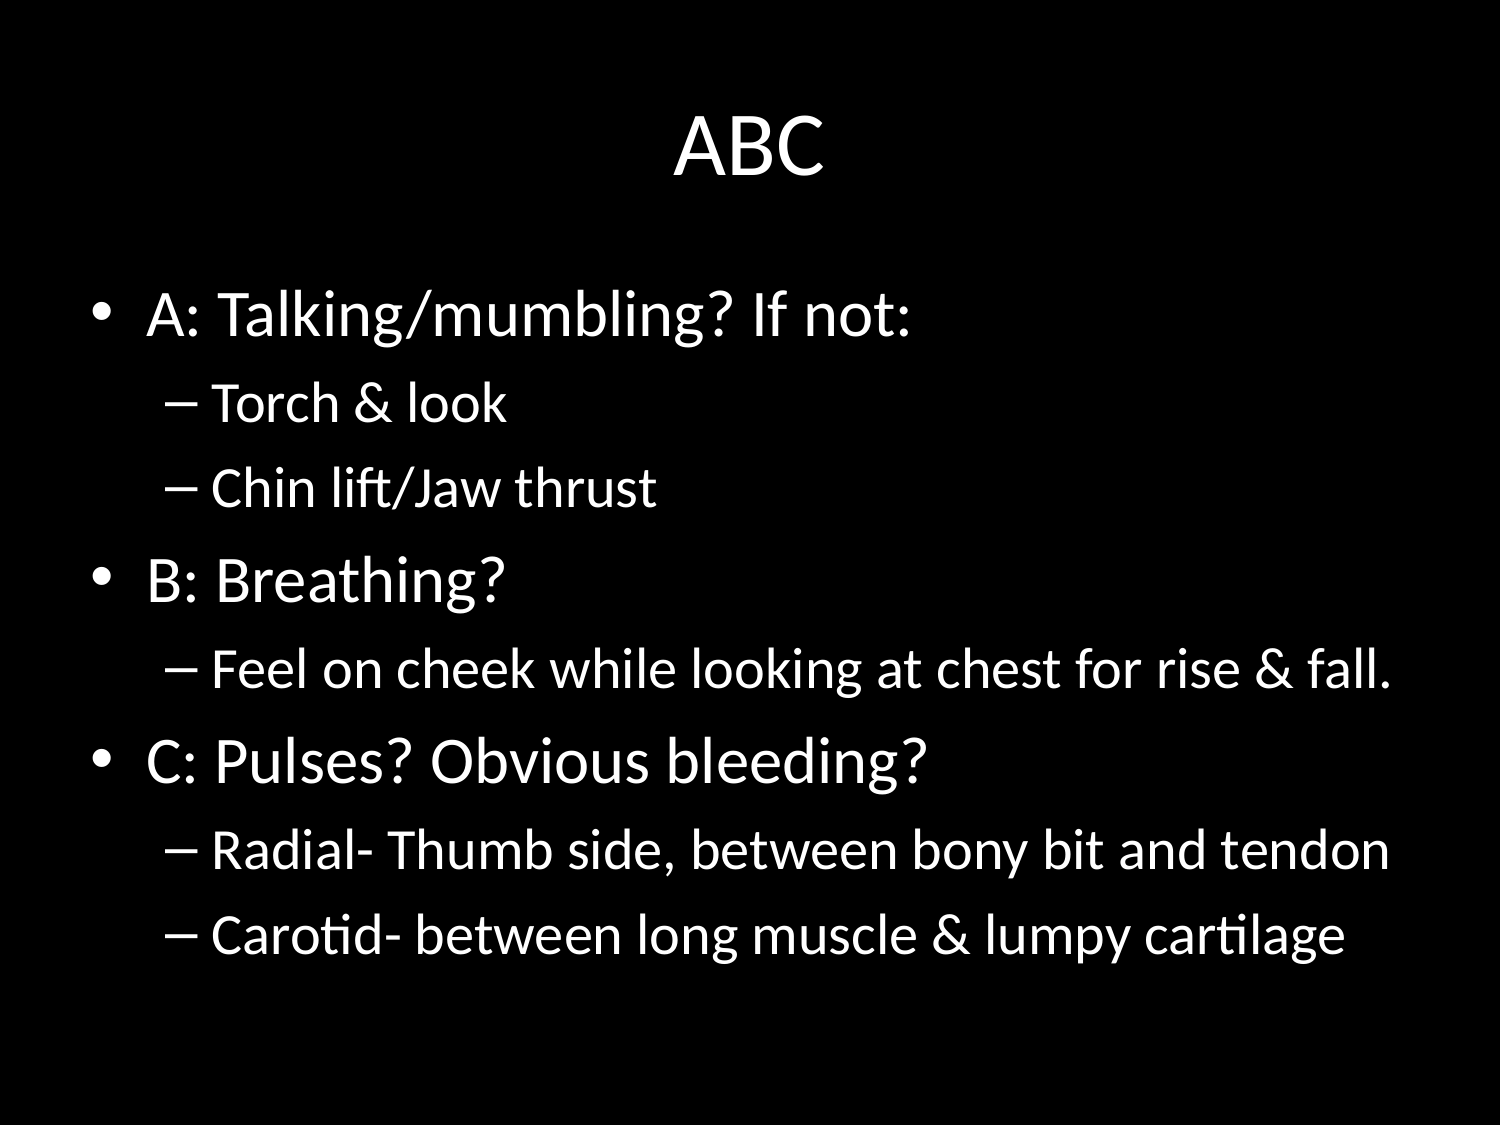

# ABC
A: Talking/mumbling? If not:
Torch & look
Chin lift/Jaw thrust
B: Breathing?
Feel on cheek while looking at chest for rise & fall.
C: Pulses? Obvious bleeding?
Radial- Thumb side, between bony bit and tendon
Carotid- between long muscle & lumpy cartilage